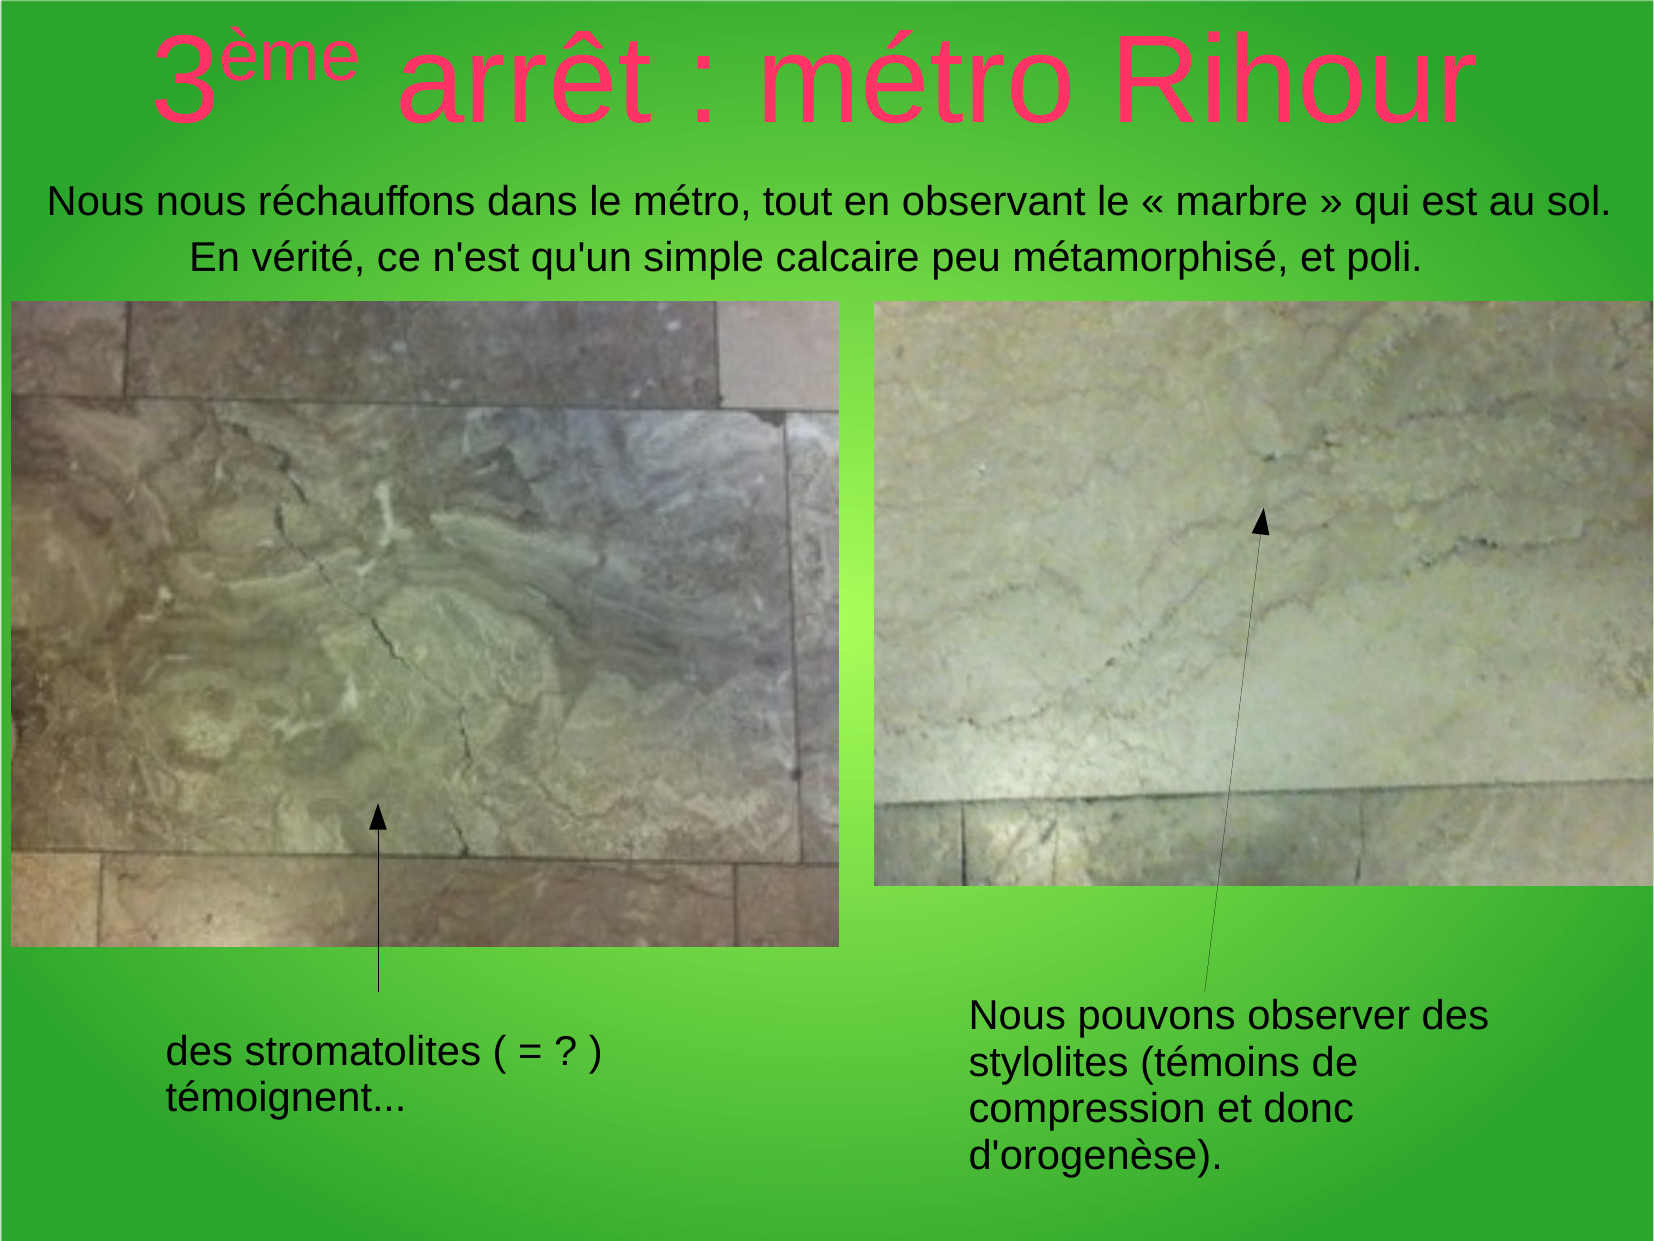

# 3ème arrêt : métro Rihour
Nous nous réchauffons dans le métro, tout en observant le « marbre » qui est au sol.
En vérité, ce n'est qu'un simple calcaire peu métamorphisé, et poli.
Nous pouvons observer des stylolites (témoins de compression et donc d'orogenèse).
des stromatolites ( = ? )
témoignent...